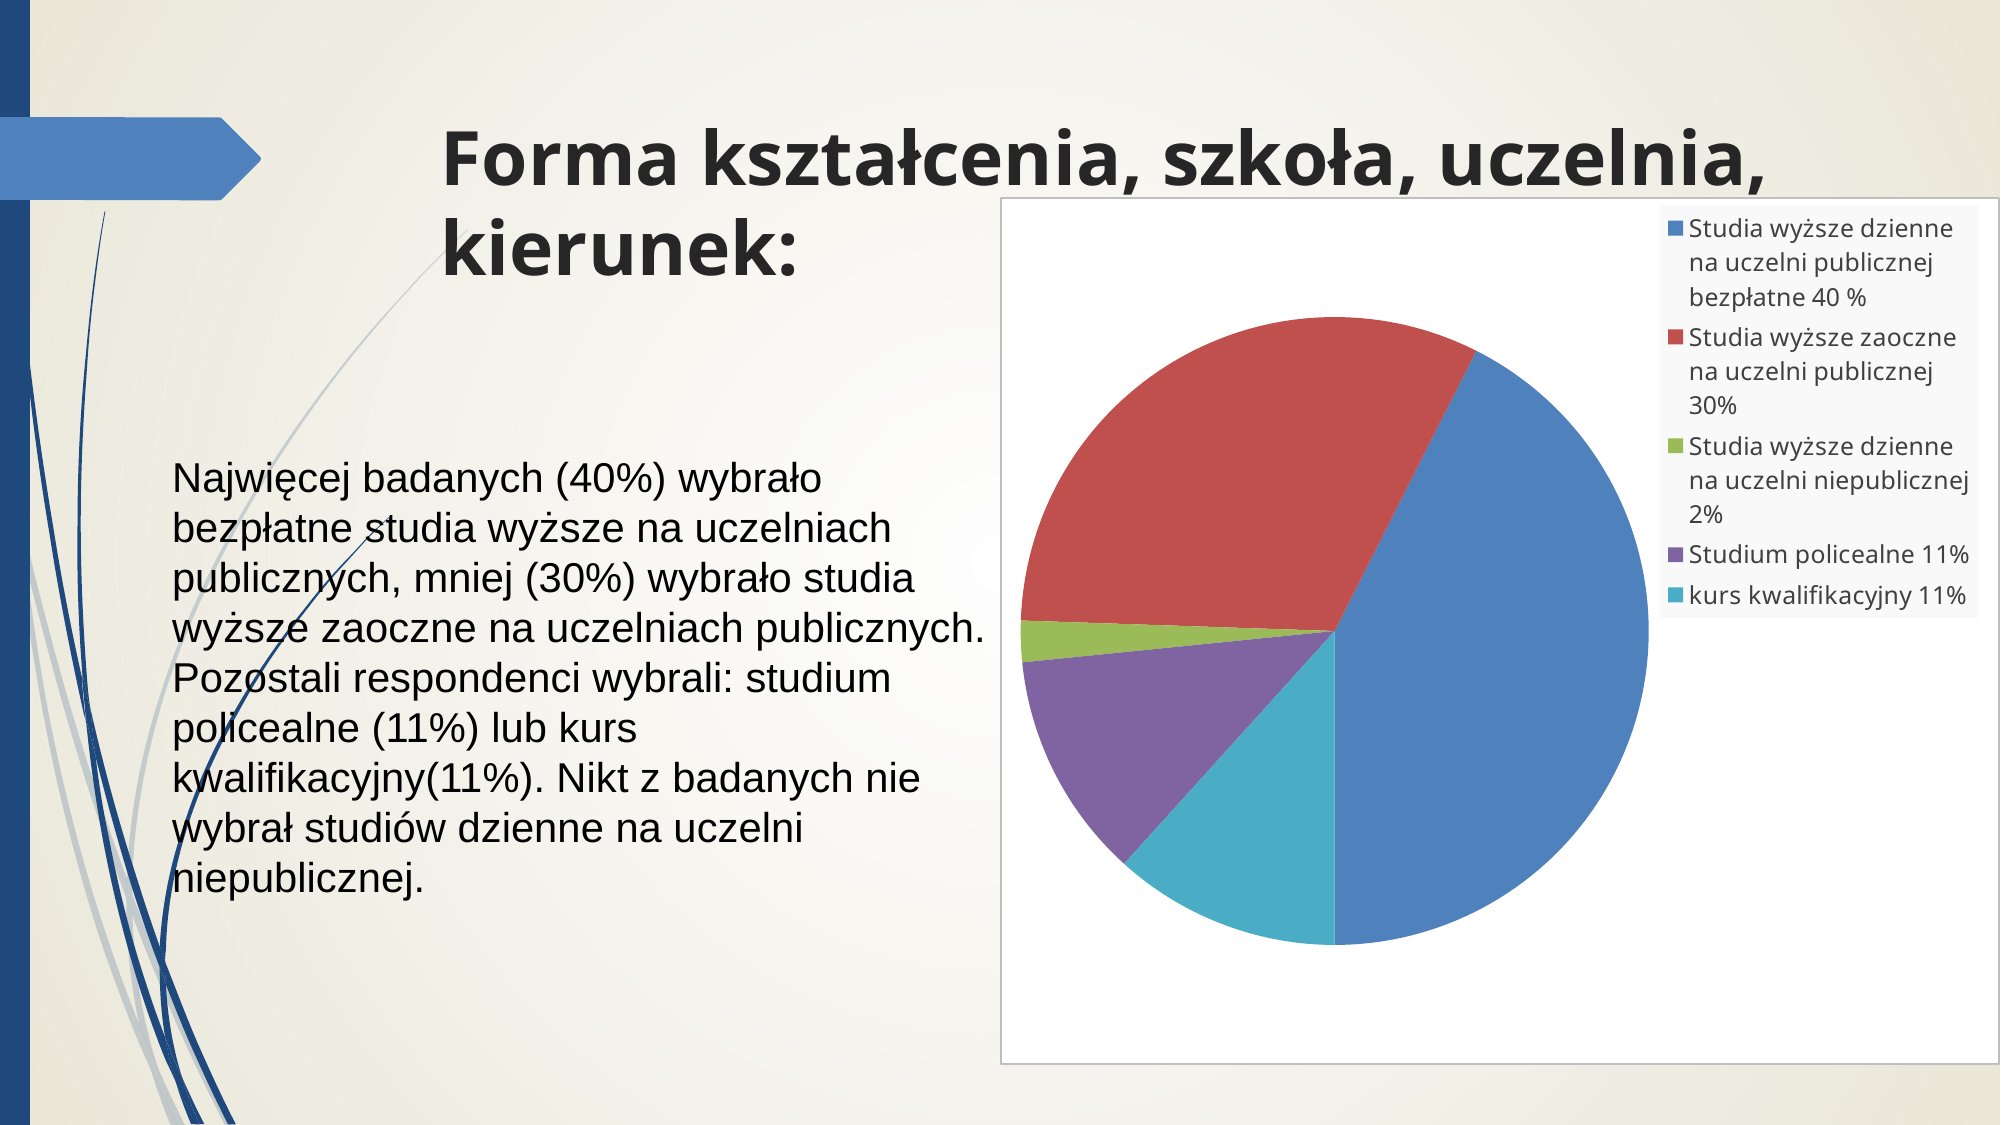

# Forma kształcenia, szkoła, uczelnia, kierunek:
### Chart
| Category | | | |
|---|---|---|---|
| Studia wyższe dzienne na uczelni publicznej bezpłatne 40 % | 0.4 | 0.0 | 0.0 |
| Studia wyższe zaoczne na uczelni publicznej 30% | 0.3 | 0.0 | 0.0 |
| Studia wyższe dzienne na uczelni niepublicznej 2% | 0.02 | 0.0 | 0.0 |
| Studium policealne 11% | 0.11 | 0.0 | 0.0 |
| kurs kwalifikacyjny 11% | 0.11 | 0.0 | 0.0 |Najwięcej badanych (40%) wybrało bezpłatne studia wyższe na uczelniach publicznych, mniej (30%) wybrało studia wyższe zaoczne na uczelniach publicznych. Pozostali respondenci wybrali: studium policealne (11%) lub kurs kwalifikacyjny(11%). Nikt z badanych nie wybrał studiów dzienne na uczelni niepublicznej.